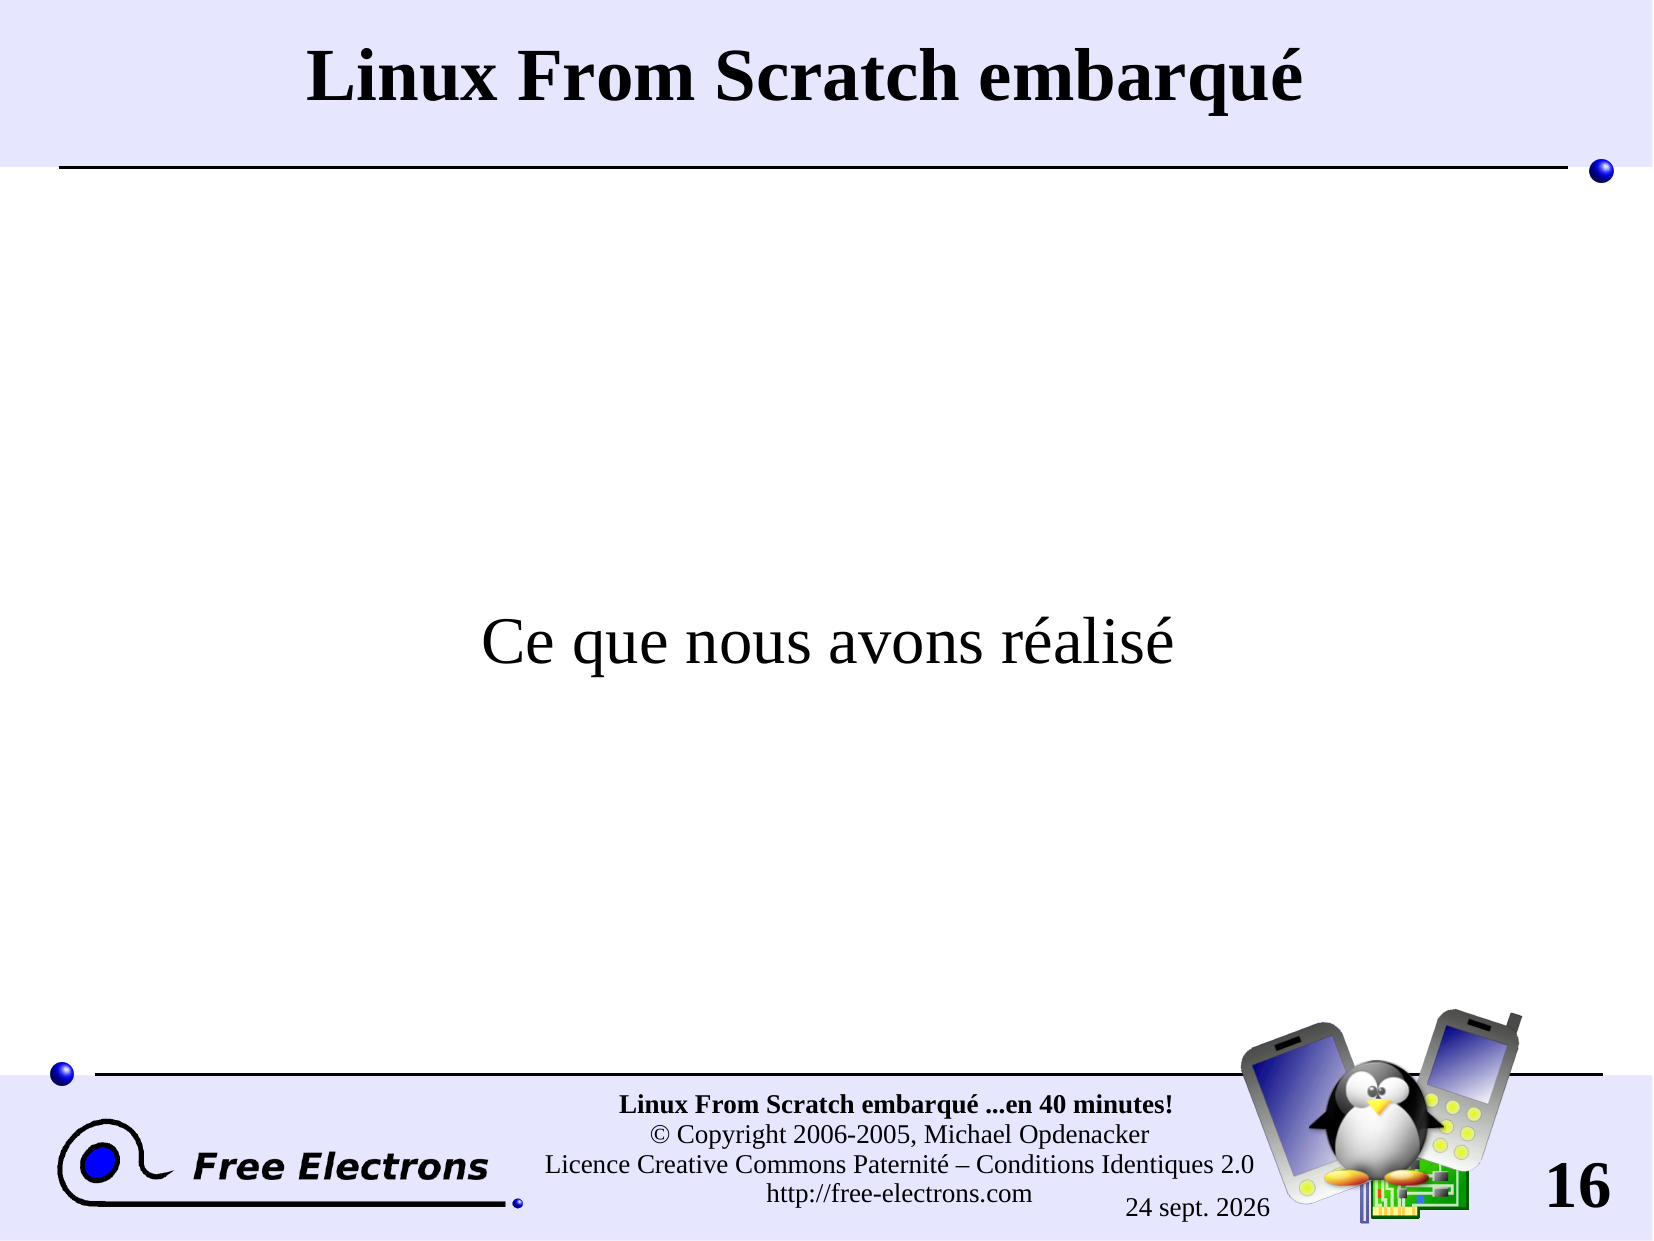

# Linux From Scratch embarqué
Ce que nous avons réalisé